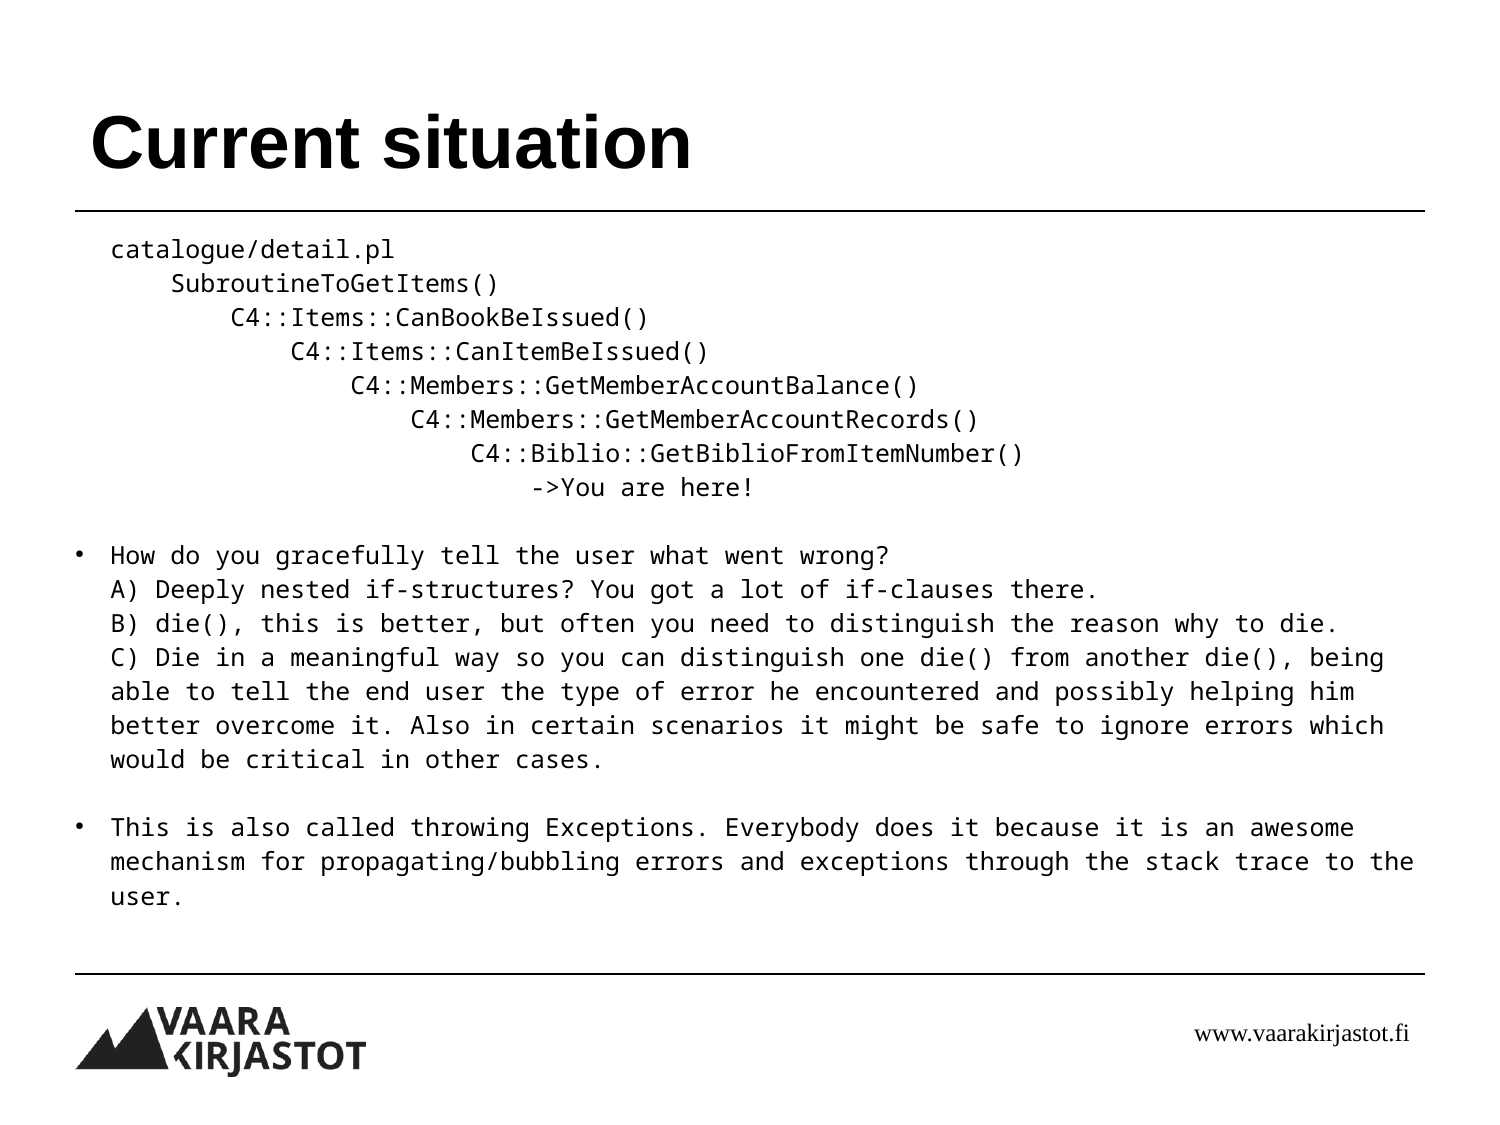

# Current situation
catalogue/detail.pl
 SubroutineToGetItems()
 C4::Items::CanBookBeIssued()
 C4::Items::CanItemBeIssued()
 C4::Members::GetMemberAccountBalance()
 C4::Members::GetMemberAccountRecords()
 C4::Biblio::GetBiblioFromItemNumber()
 ->You are here!
How do you gracefully tell the user what went wrong?
A) Deeply nested if-structures? You got a lot of if-clauses there.
B) die(), this is better, but often you need to distinguish the reason why to die.
C) Die in a meaningful way so you can distinguish one die() from another die(), being able to tell the end user the type of error he encountered and possibly helping him better overcome it. Also in certain scenarios it might be safe to ignore errors which would be critical in other cases.
This is also called throwing Exceptions. Everybody does it because it is an awesome mechanism for propagating/bubbling errors and exceptions through the stack trace to the user.
www.vaarakirjastot.fi